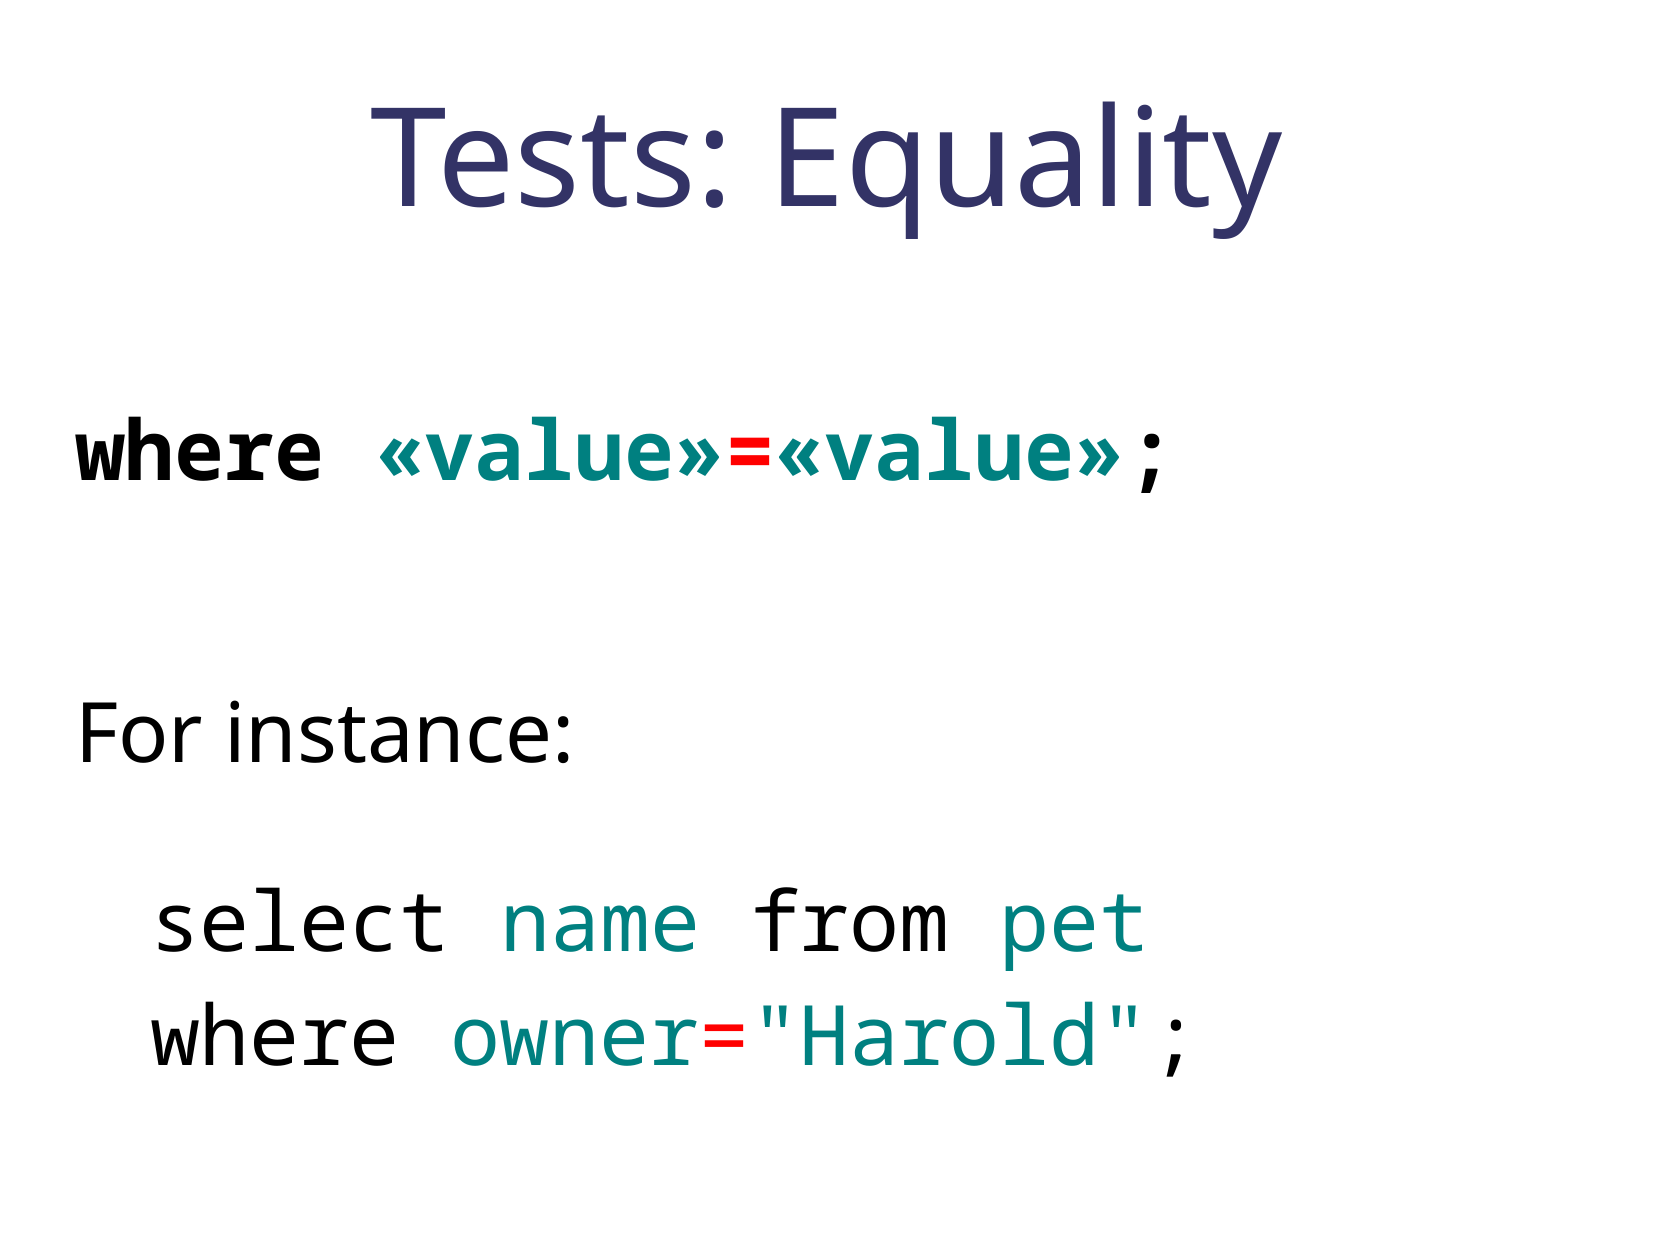

# Tests: Equality
where «value»=«value»;
For instance:
select name from pet
where owner="Harold";